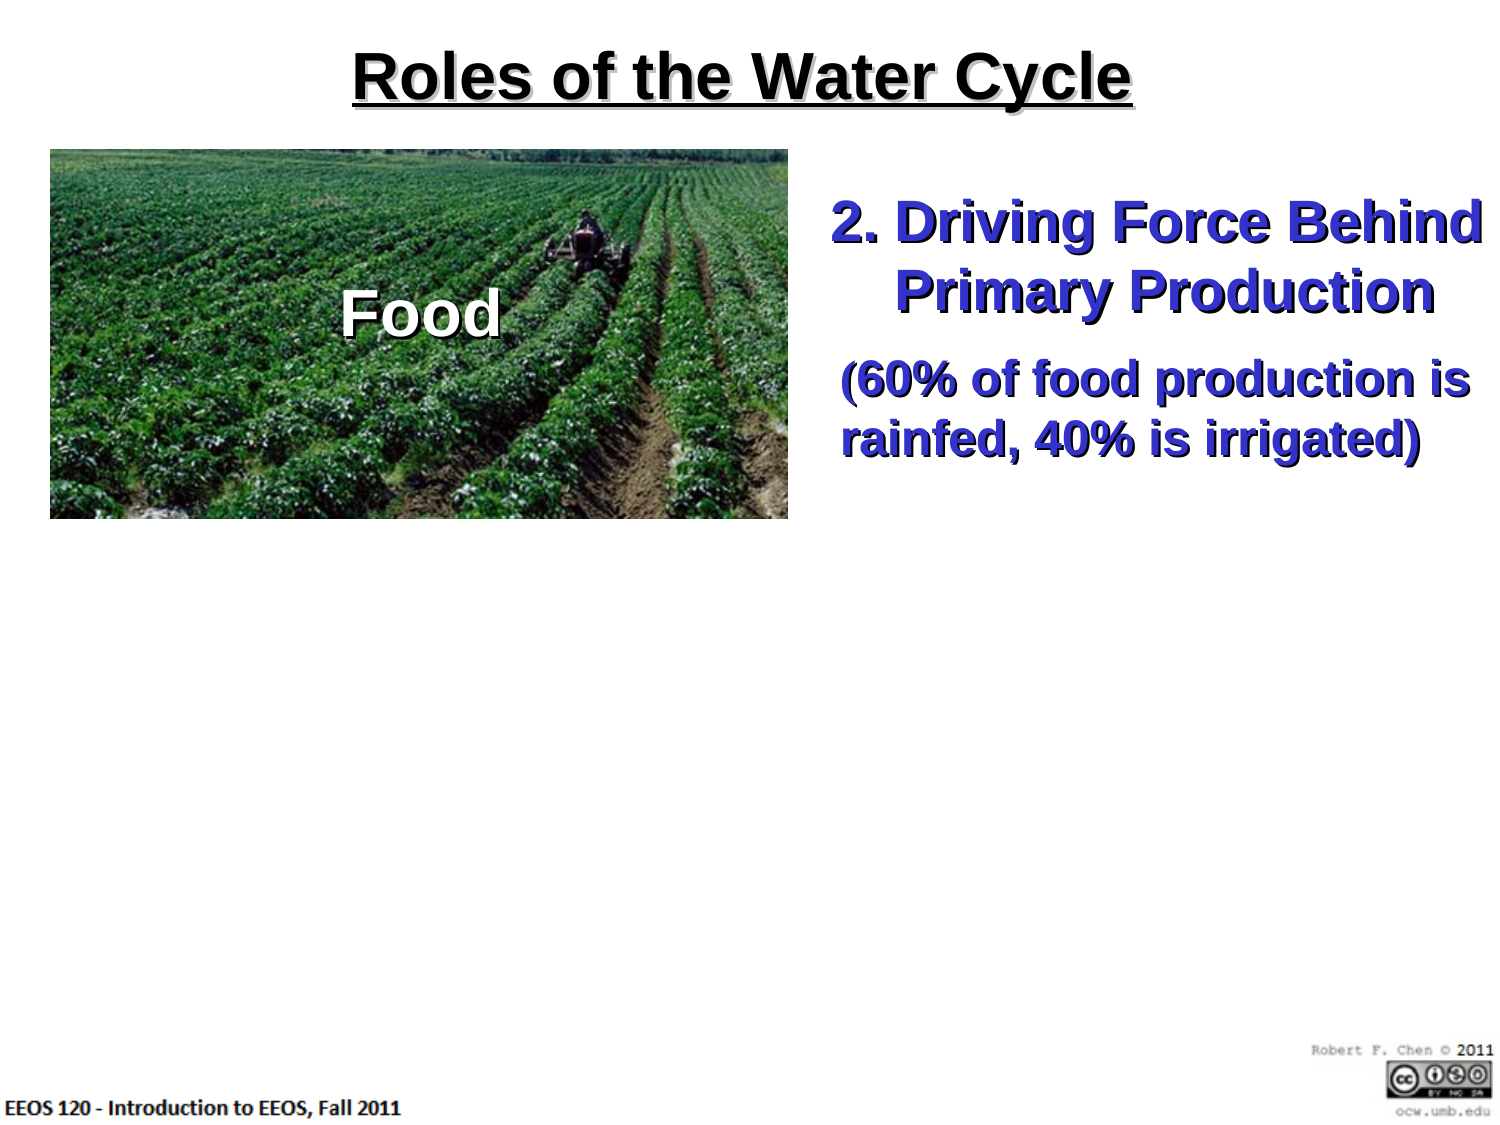

Roles of the Water Cycle
2. Driving Force Behind
 Primary Production
Food
(60% of food production is rainfed, 40% is irrigated)